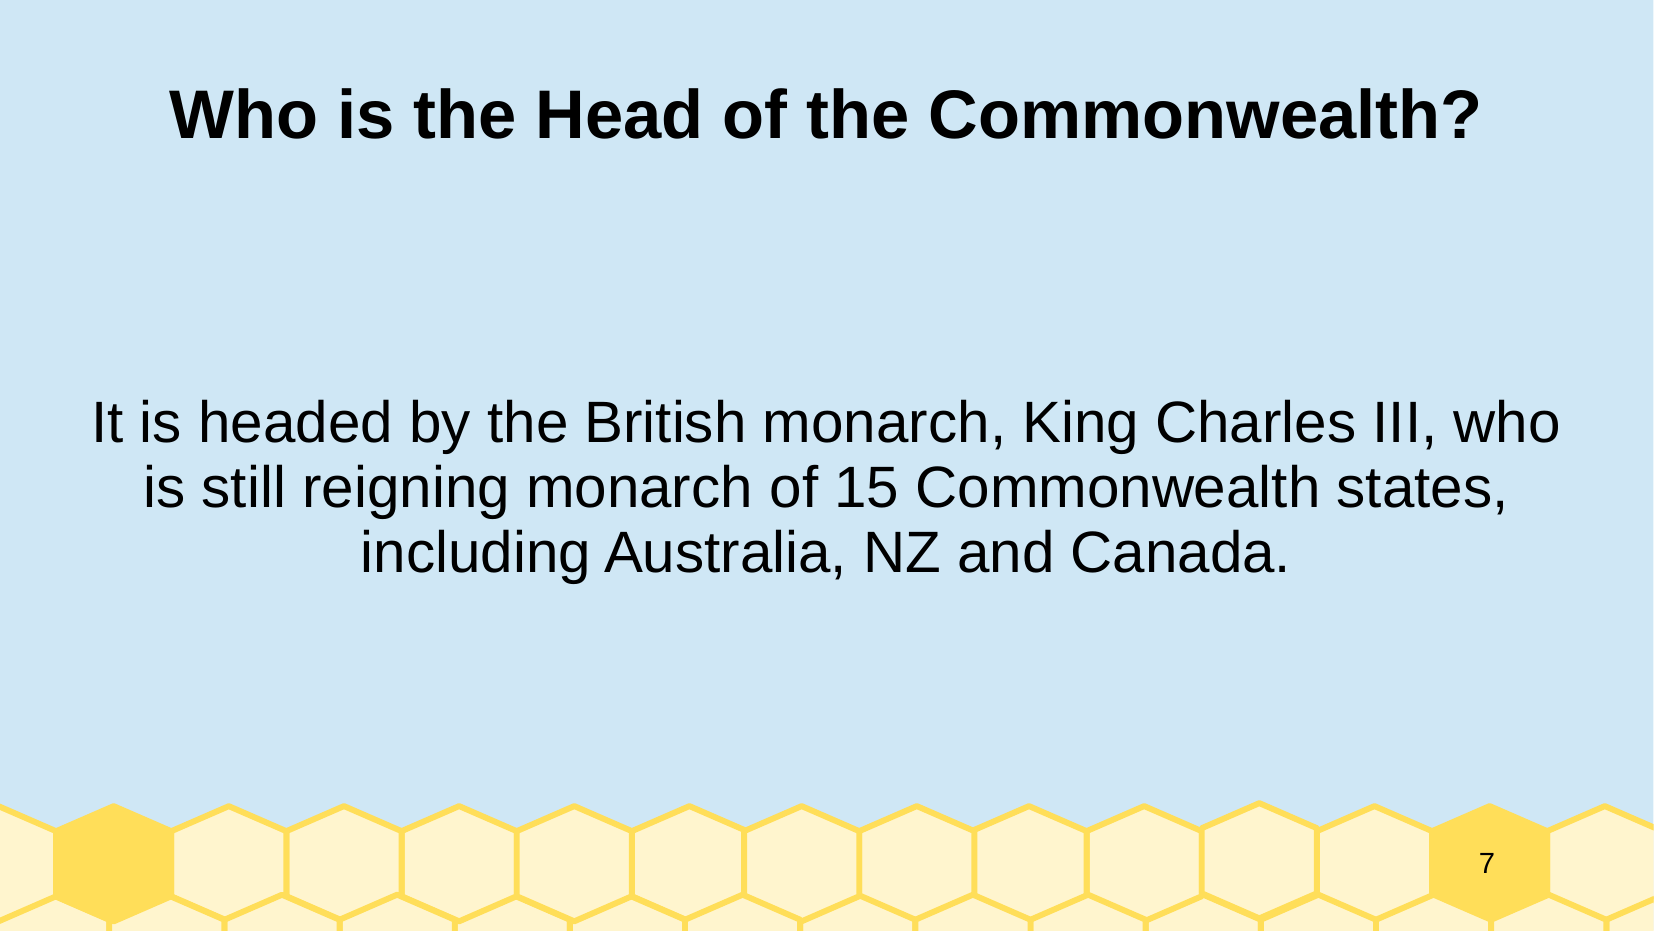

# Who is the Head of the Commonwealth?
It is headed by the British monarch, King Charles III, who is still reigning monarch of 15 Commonwealth states, including Australia, NZ and Canada.